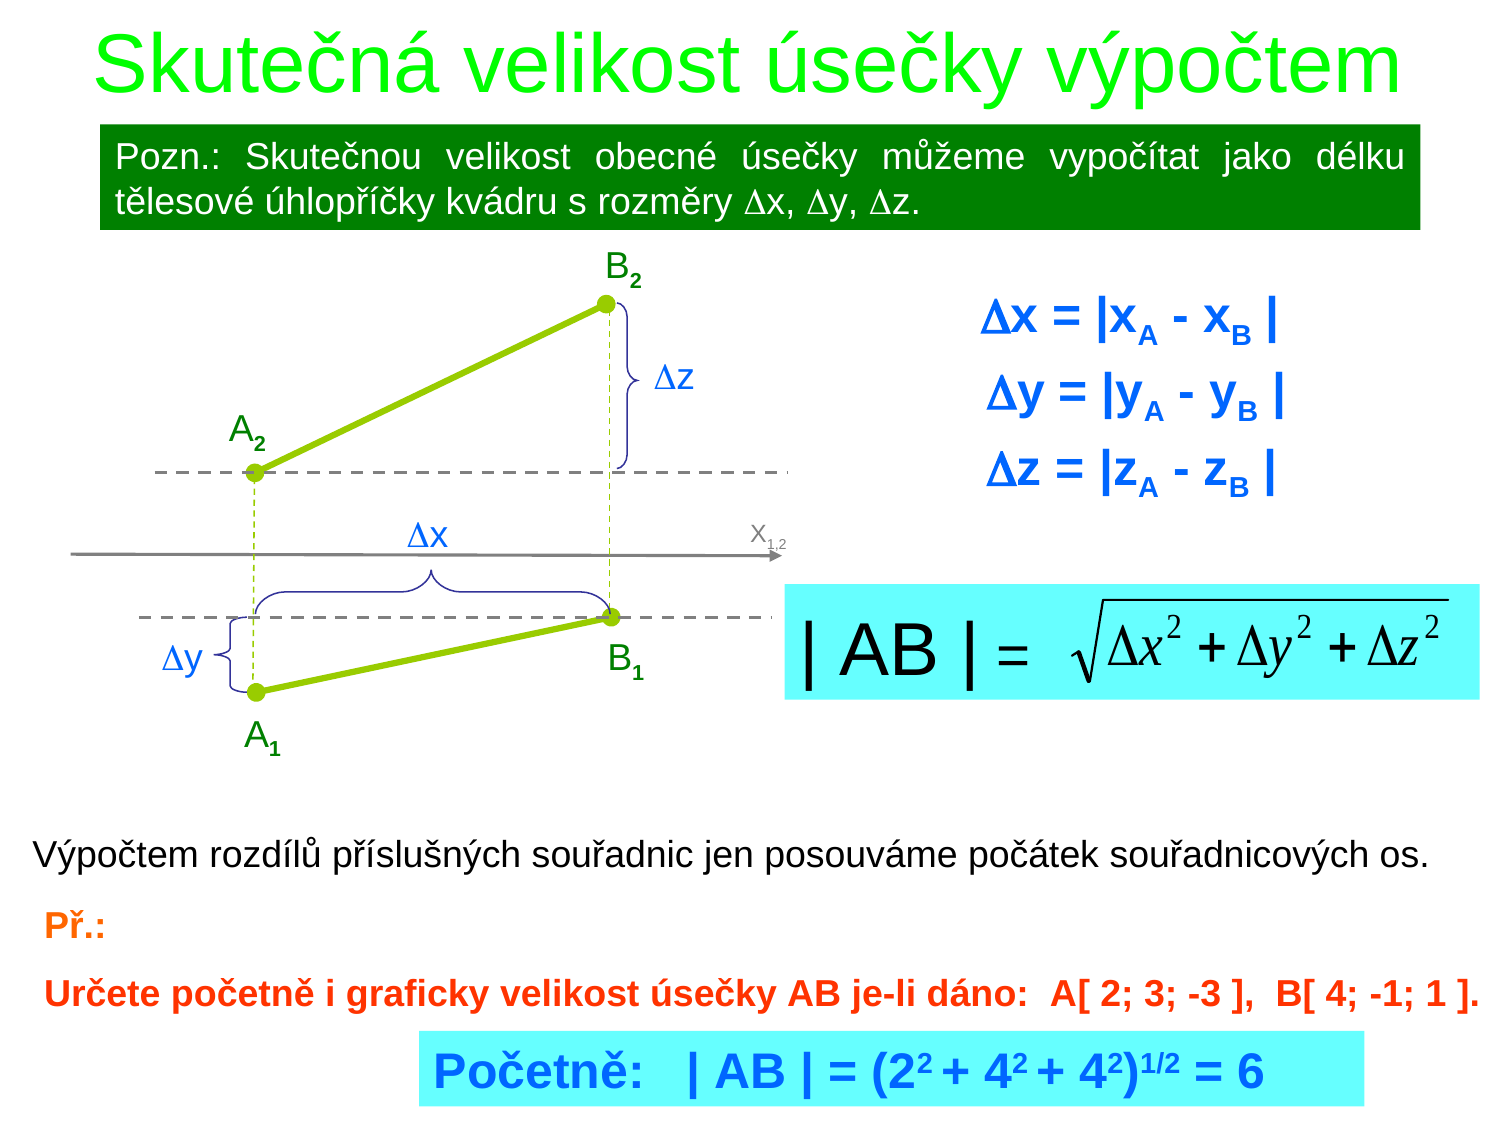

# Skutečná velikost úsečky výpočtem
Pozn.: Skutečnou velikost obecné úsečky můžeme vypočítat jako délku tělesové úhlopříčky kvádru s rozměry x, y, z.
B2
x = |xA - xB |
z
y = |yA - yB |
A2
z = |zA - zB |
x
X1,2
| AB | =
y
B1
A1
Výpočtem rozdílů příslušných souřadnic jen posouváme počátek souřadnicových os.
Př.:
Určete početně i graficky velikost úsečky AB je-li dáno: A[ 2; 3; -3 ], B[ 4; -1; 1 ].
Početně: | AB | = (22 + 42 + 42)1/2 = 6